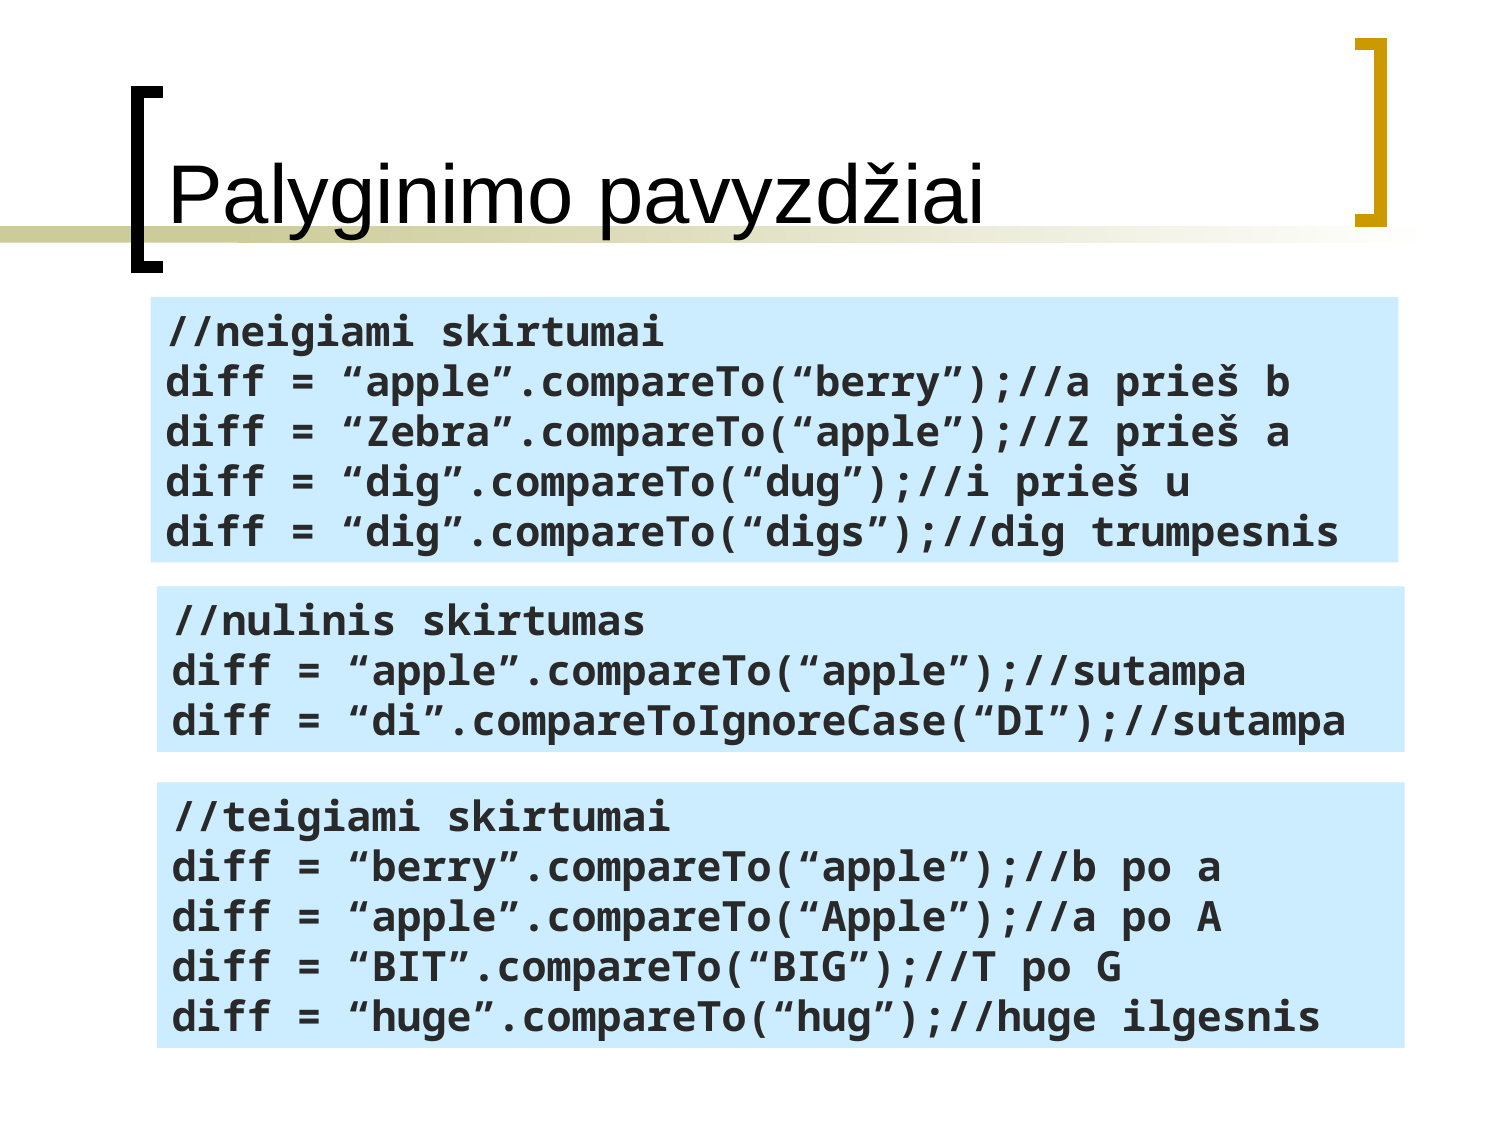

# Palyginimo pavyzdžiai
//neigiami skirtumai
diff = “apple”.compareTo(“berry”);//a prieš b
diff = “Zebra”.compareTo(“apple”);//Z prieš a
diff = “dig”.compareTo(“dug”);//i prieš u
diff = “dig”.compareTo(“digs”);//dig trumpesnis
//nulinis skirtumas
diff = “apple”.compareTo(“apple”);//sutampa
diff = “di”.compareToIgnoreCase(“DI”);//sutampa
//teigiami skirtumai
diff = “berry”.compareTo(“apple”);//b po a
diff = “apple”.compareTo(“Apple”);//a po A
diff = “BIT”.compareTo(“BIG”);//T po G
diff = “huge”.compareTo(“hug”);//huge ilgesnis